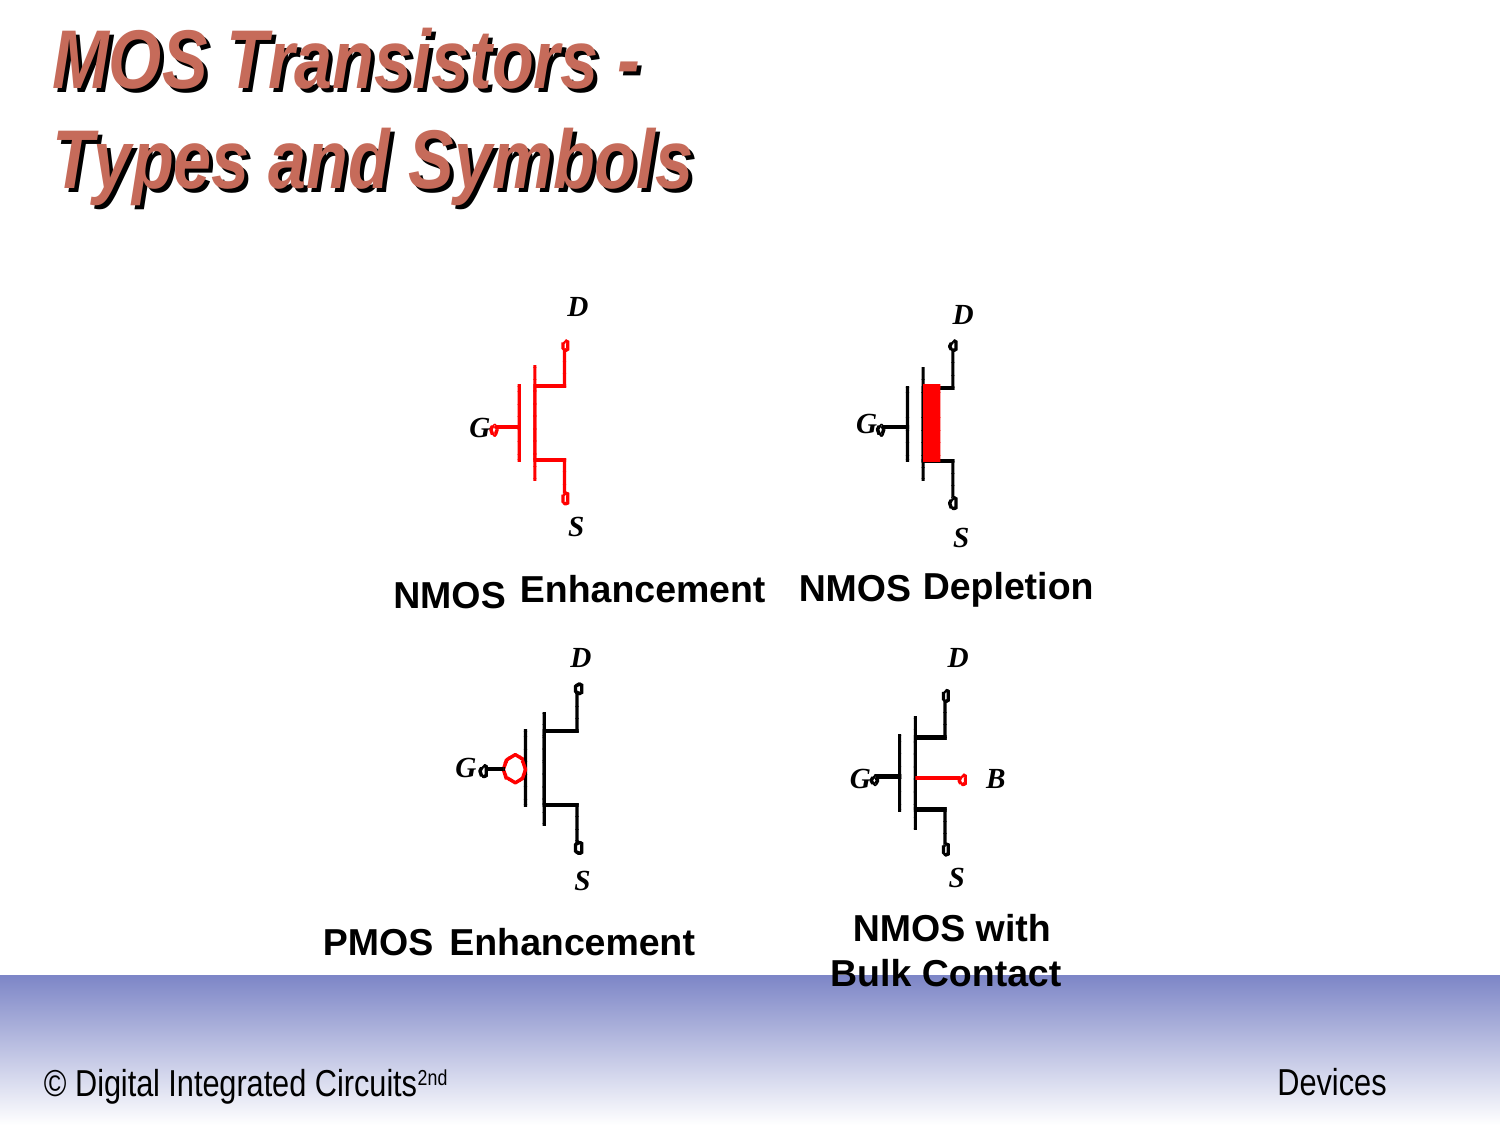

# MOS Transistors - Types and Symbols
D
D
G
G
S
S
Depletion
NMOS
Enhancement
NMOS
D
D
G
G
B
S
S
NMOS with
PMOS
Enhancement
Bulk Contact